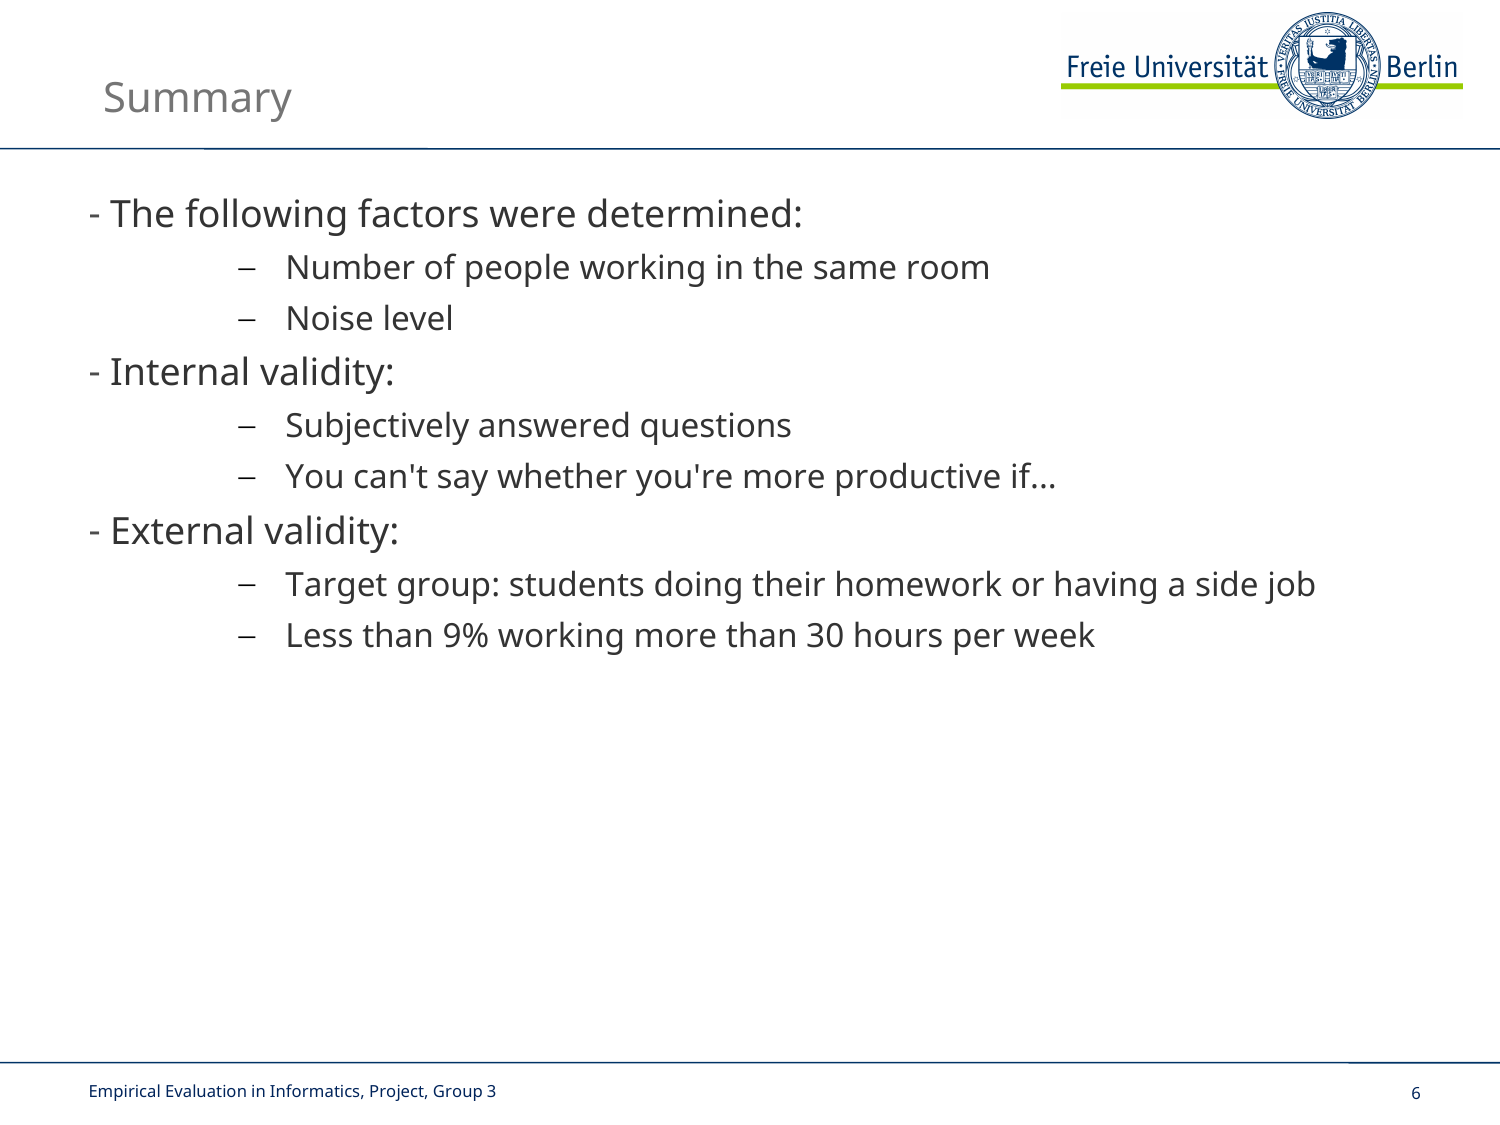

# Summary
 The following factors were determined:
Number of people working in the same room
Noise level
 Internal validity:
Subjectively answered questions
You can't say whether you're more productive if...
 External validity:
Target group: students doing their homework or having a side job
Less than 9% working more than 30 hours per week
Freie Universität Berlin